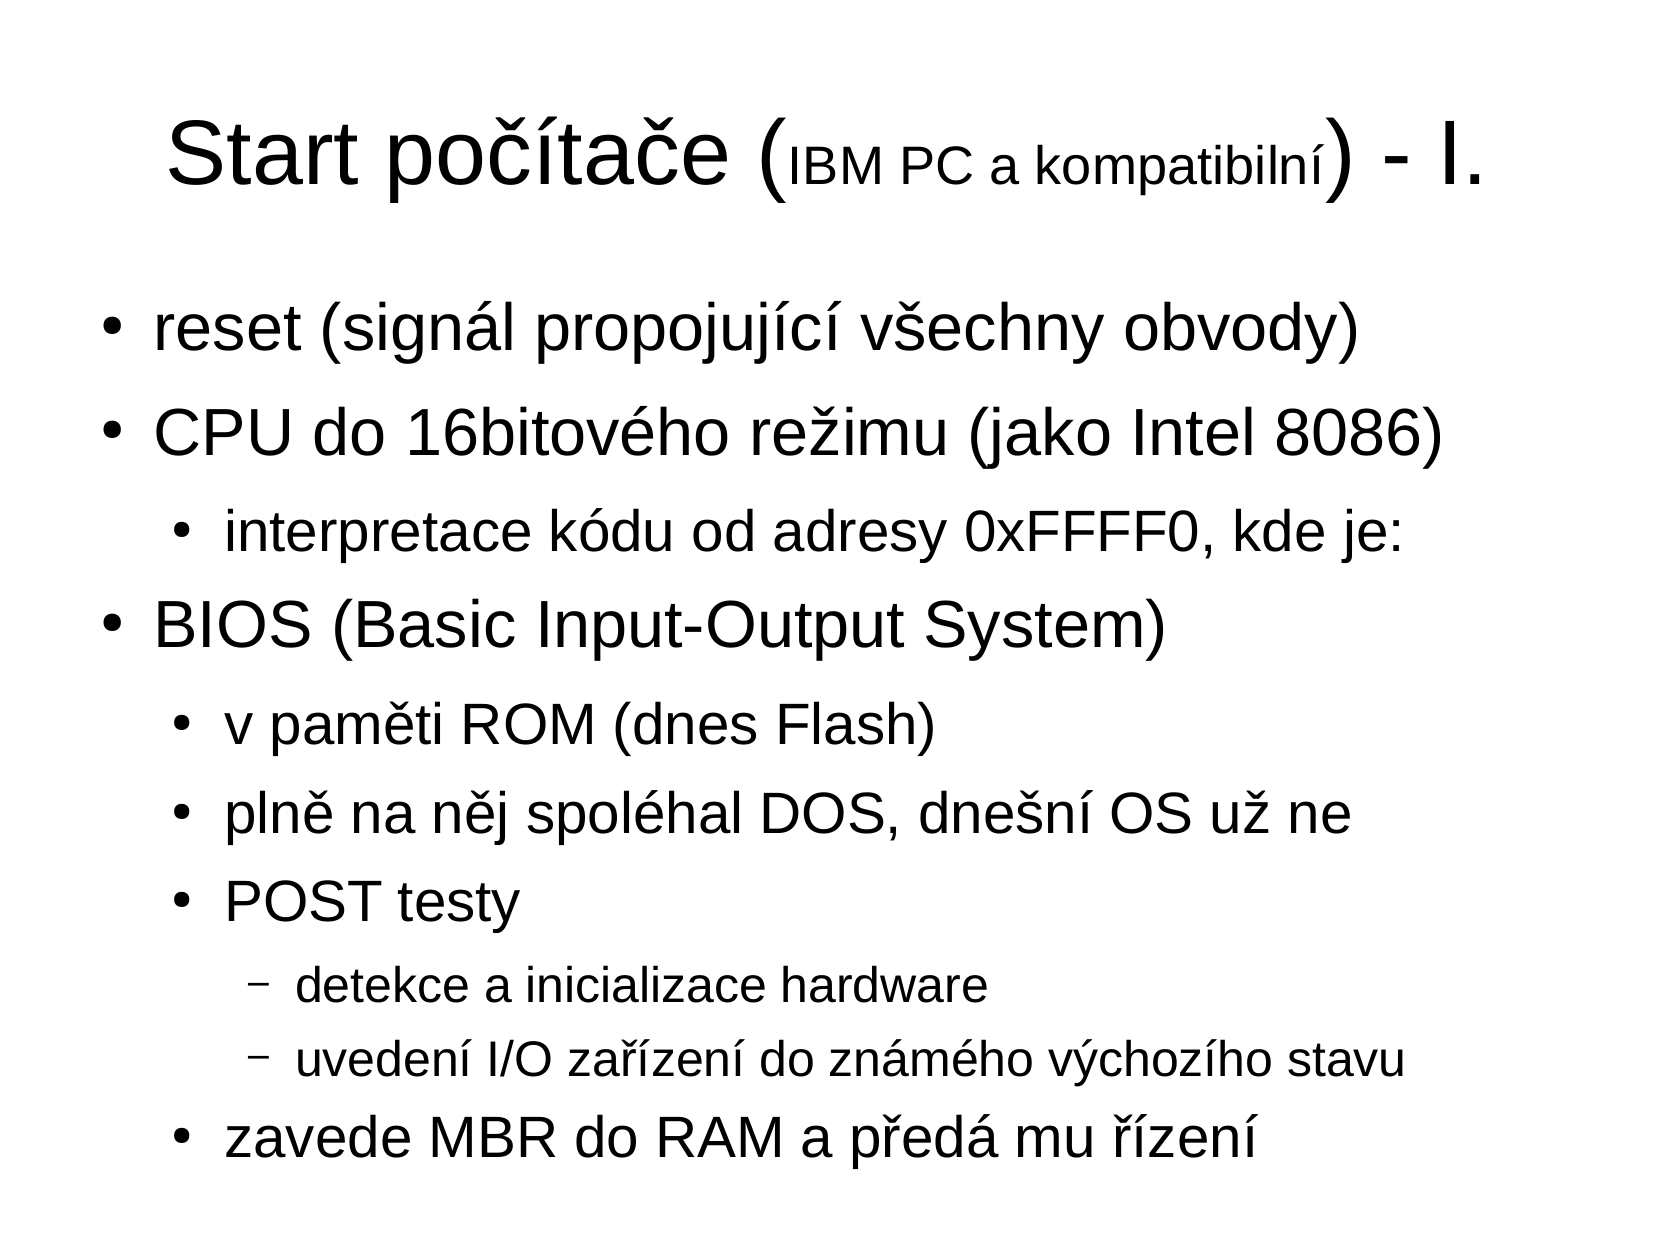

# Start počítače (IBM PC a kompatibilní) - I.
reset (signál propojující všechny obvody)
CPU do 16bitového režimu (jako Intel 8086)
interpretace kódu od adresy 0xFFFF0, kde je:
BIOS (Basic Input-Output System)
v paměti ROM (dnes Flash)
plně na něj spoléhal DOS, dnešní OS už ne
POST testy
detekce a inicializace hardware
uvedení I/O zařízení do známého výchozího stavu
zavede MBR do RAM a předá mu řízení